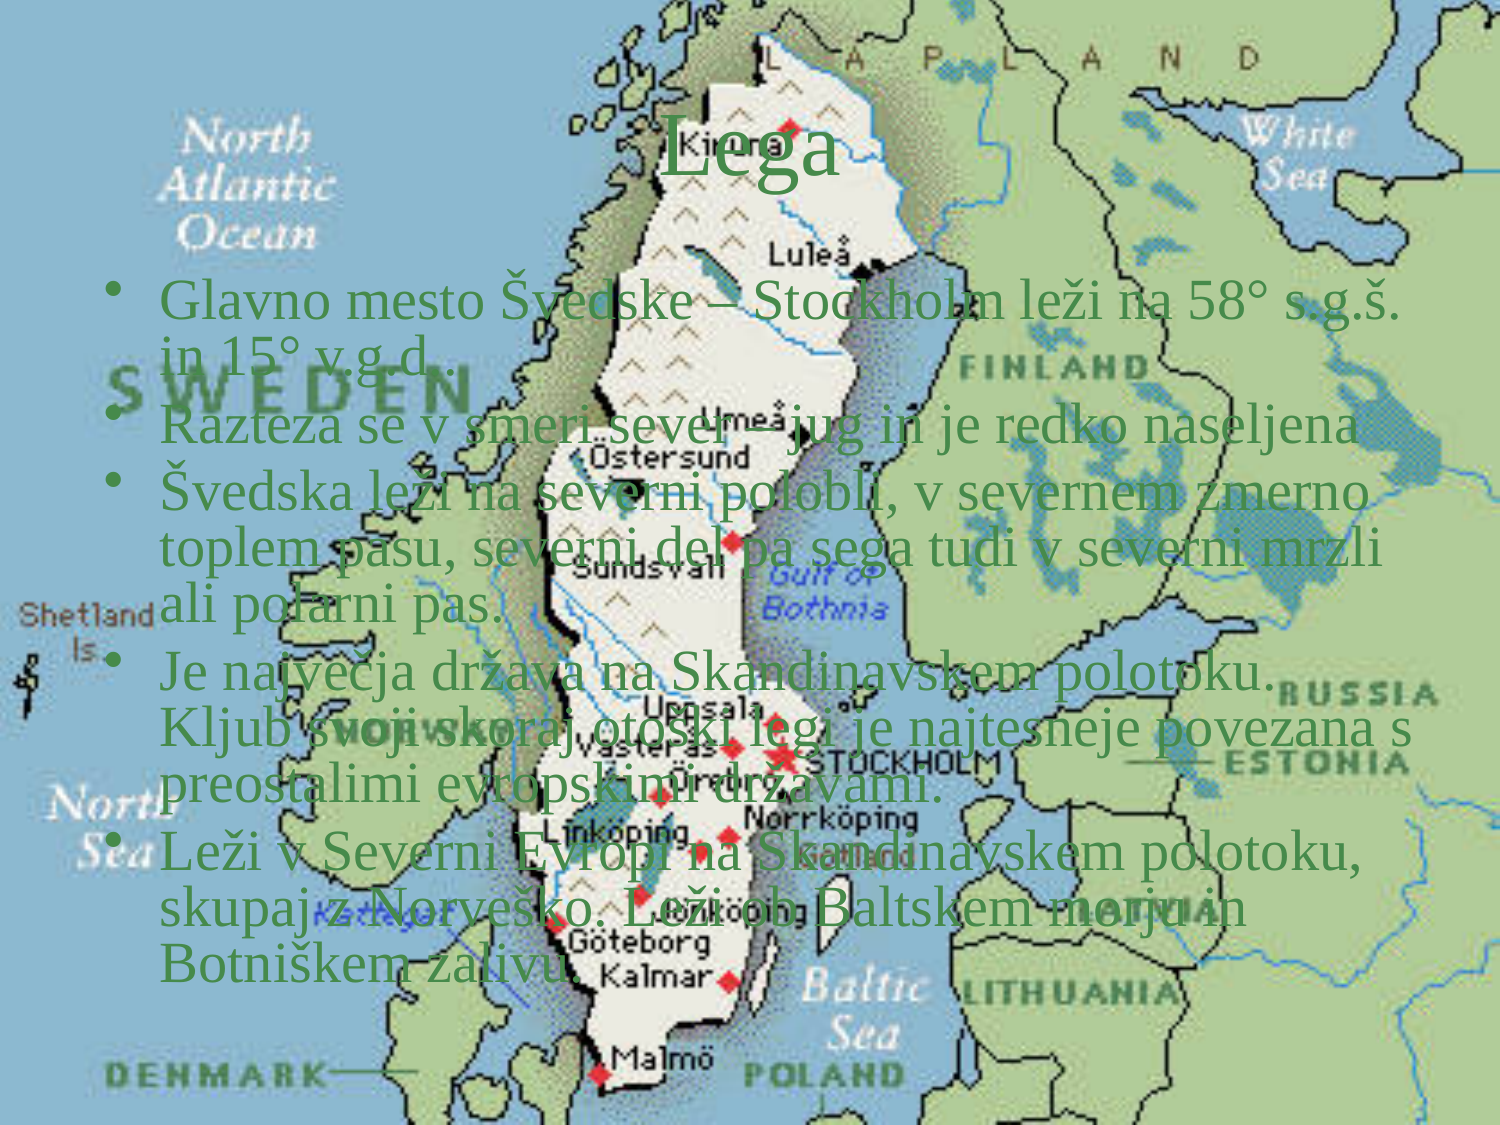

# Lega
Glavno mesto Švedske – Stockholm leži na 58° s.g.š. in 15° v.g.d..
Razteza se v smeri sever – jug in je redko naseljena
Švedska leži na severni polobli, v severnem zmerno toplem pasu, severni del pa sega tudi v severni mrzli ali polarni pas.
Je največja država na Skandinavskem polotoku. Kljub svoji skoraj otoški legi je najtesneje povezana s preostalimi evropskimi državami.
Leži v Severni Evropi na Skandinavskem polotoku, skupaj z Norveško. Leži ob Baltskem morju in Botniškem zalivu.